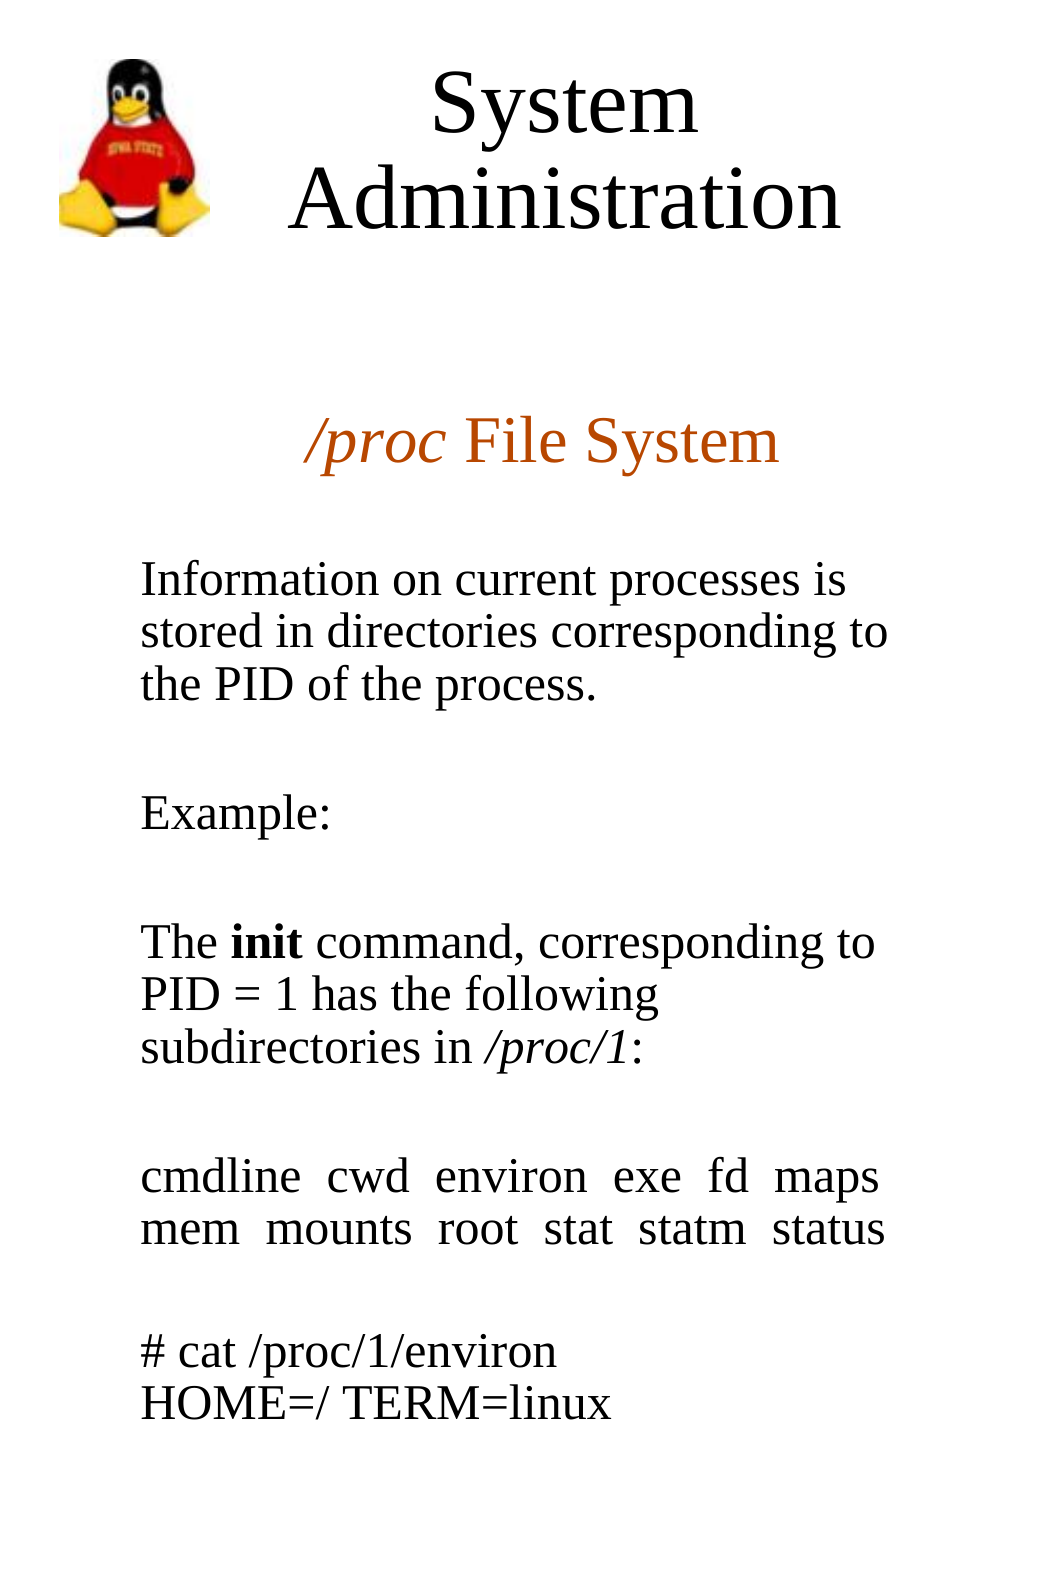

# System Administration
/proc File System
Information on current processes is stored in directories corresponding to the PID of the process.
Example:
The init command, corresponding to PID = 1 has the following subdirectories in /proc/1:
cmdline cwd environ exe fd maps mem mounts root stat statm status
# cat /proc/1/environ
HOME=/ TERM=linux